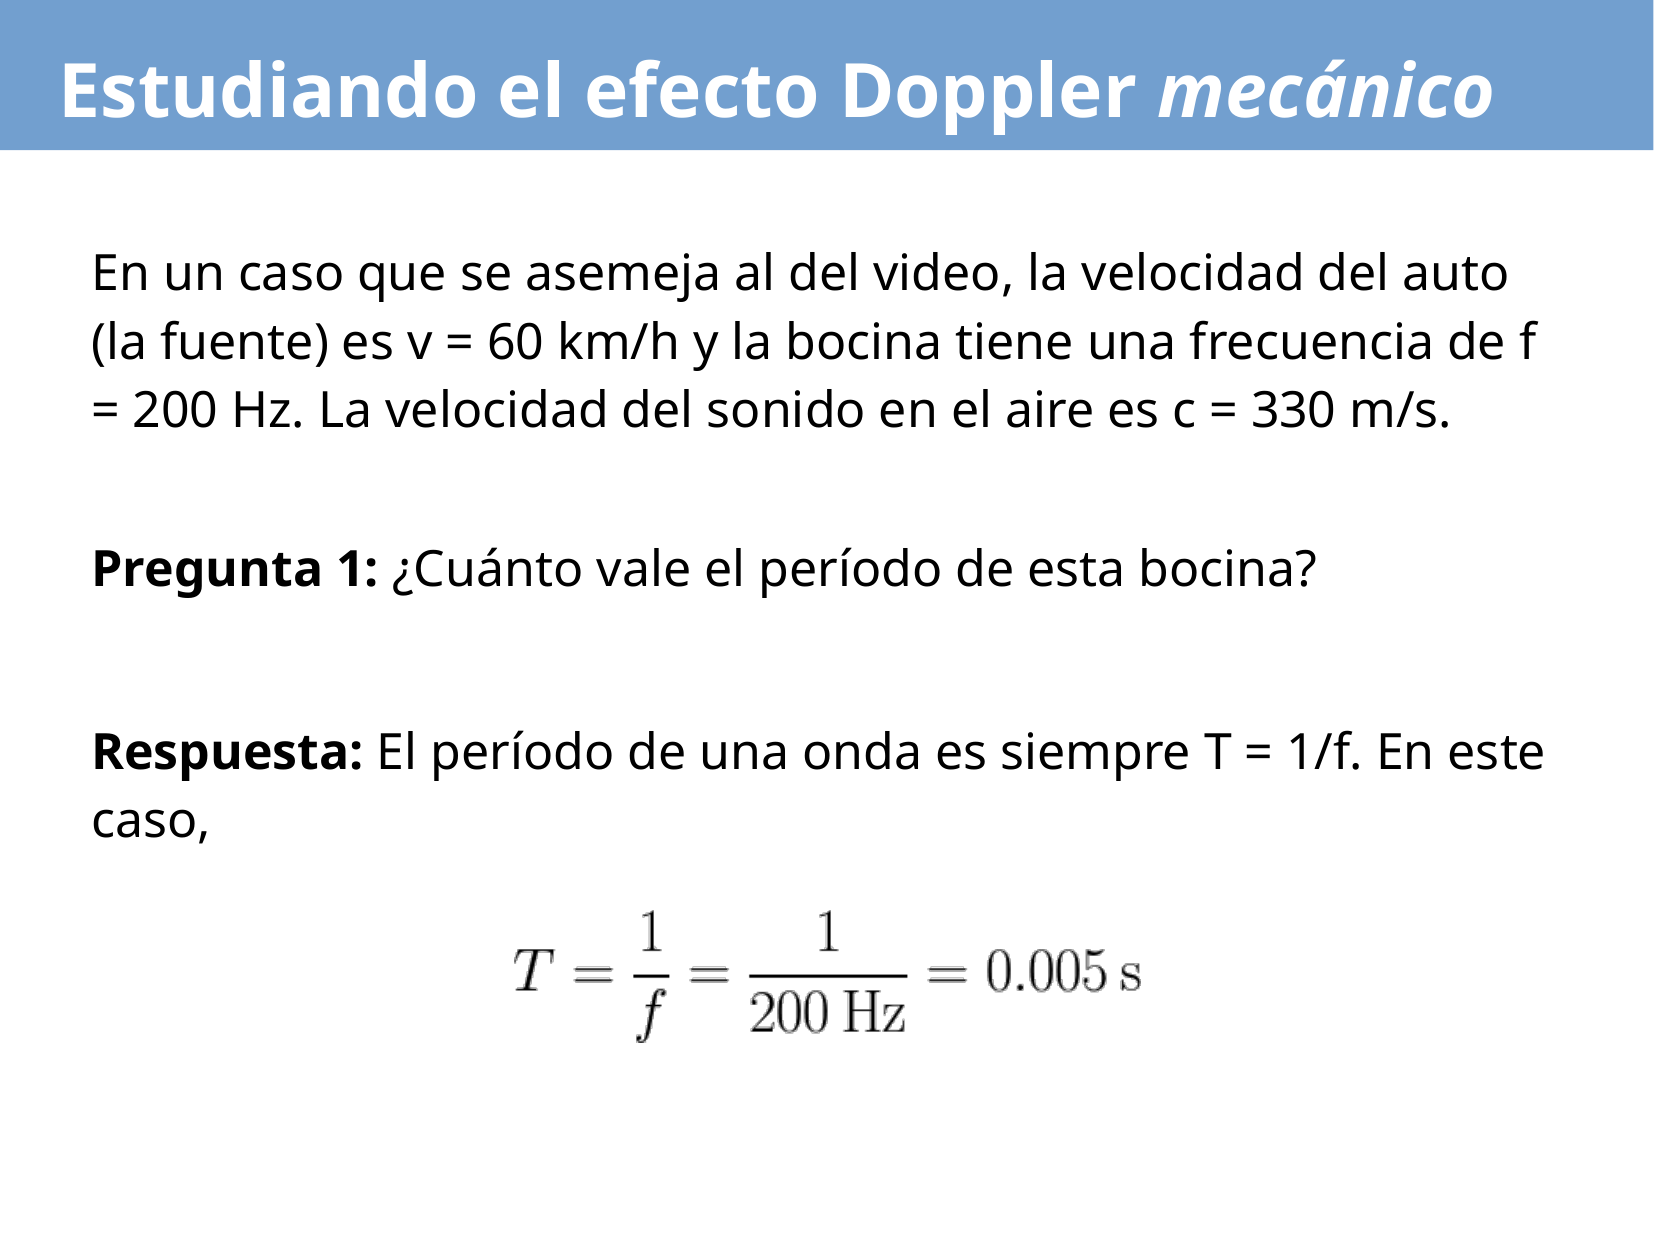

Estudiando el efecto Doppler mecánico
En un caso que se asemeja al del video, la velocidad del auto (la fuente) es v = 60 km/h y la bocina tiene una frecuencia de f = 200 Hz. La velocidad del sonido en el aire es c = 330 m/s.
Pregunta 1: ¿Cuánto vale el período de esta bocina?
Respuesta: El período de una onda es siempre T = 1/f. En este caso,